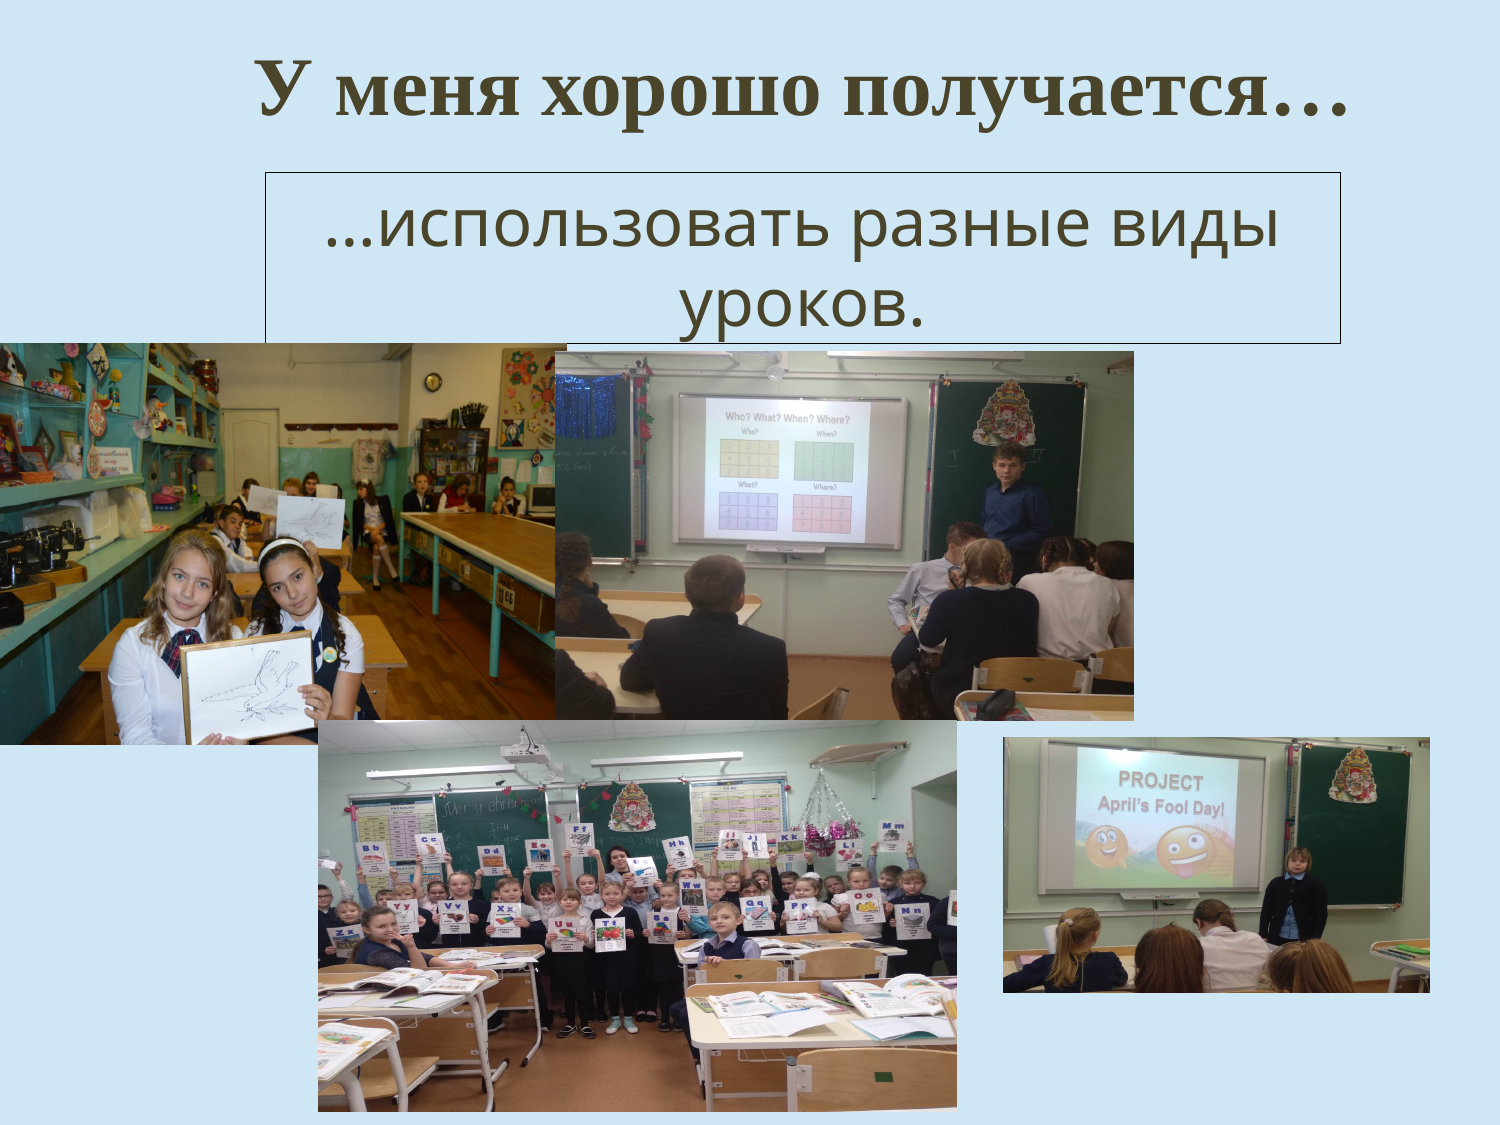

# У меня хорошо получается…
…использовать разные виды уроков.